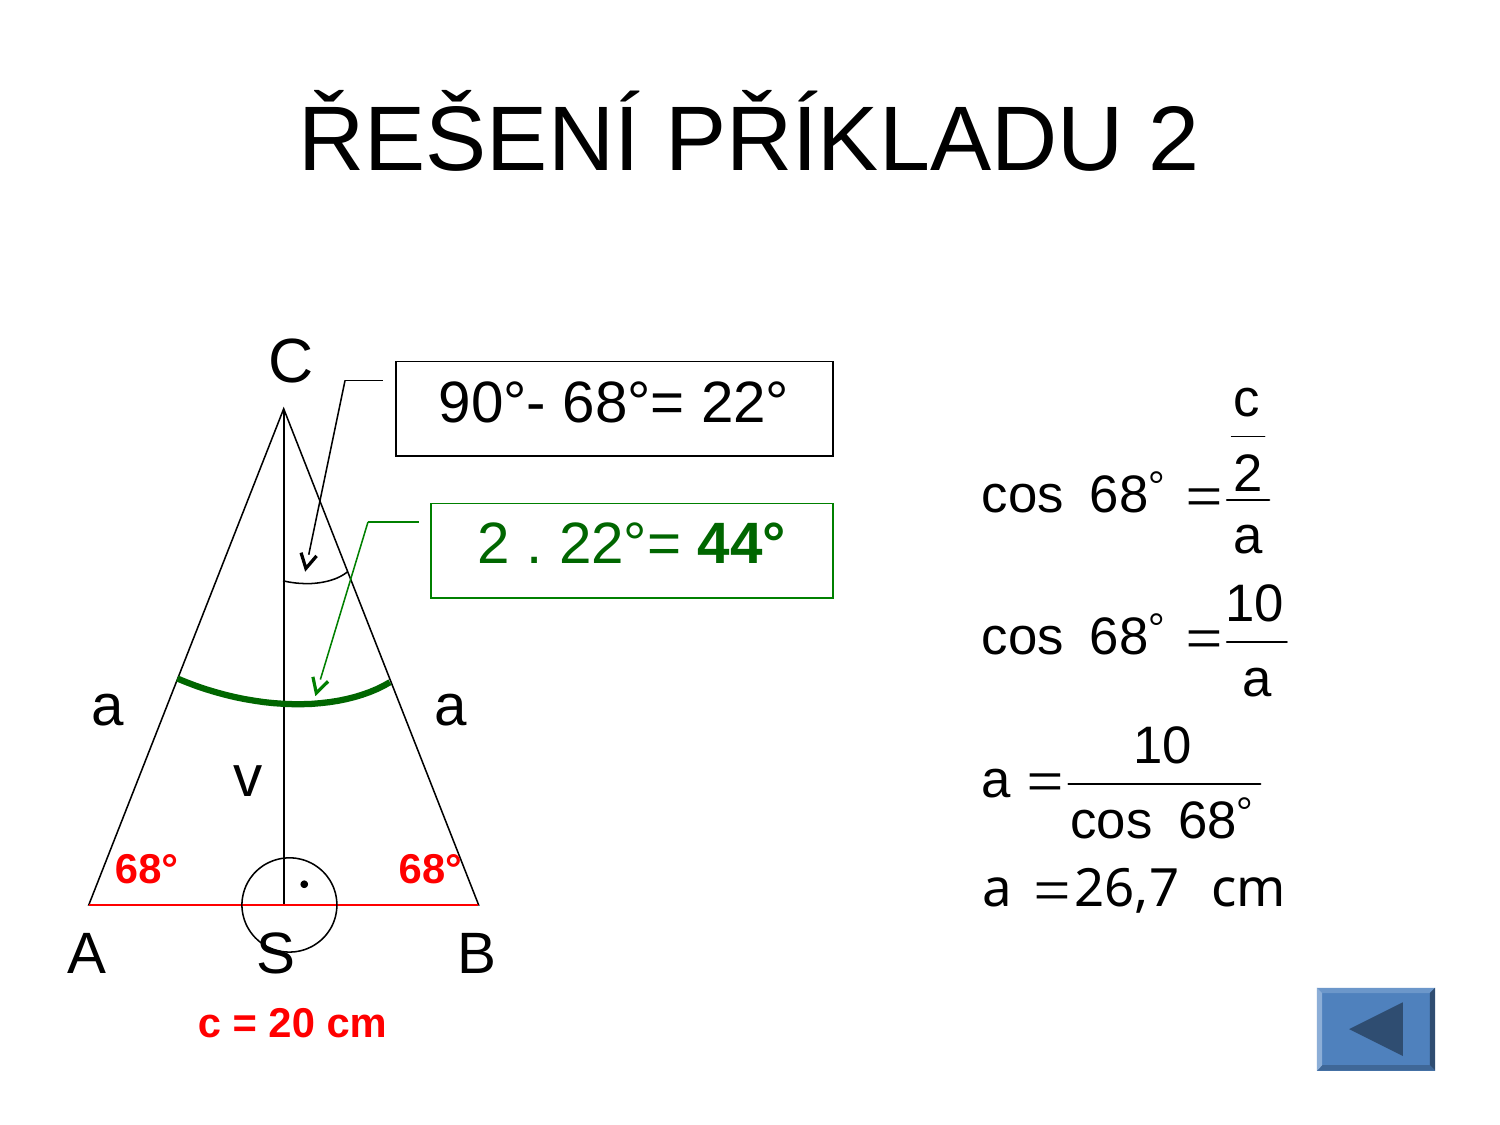

# ŘEŠENÍ PŘÍKLADU 2
C
90°- 68°= 22°
2 . 22°= 44°
a
a
v
68°
68°
A
S
B
c = 20 cm